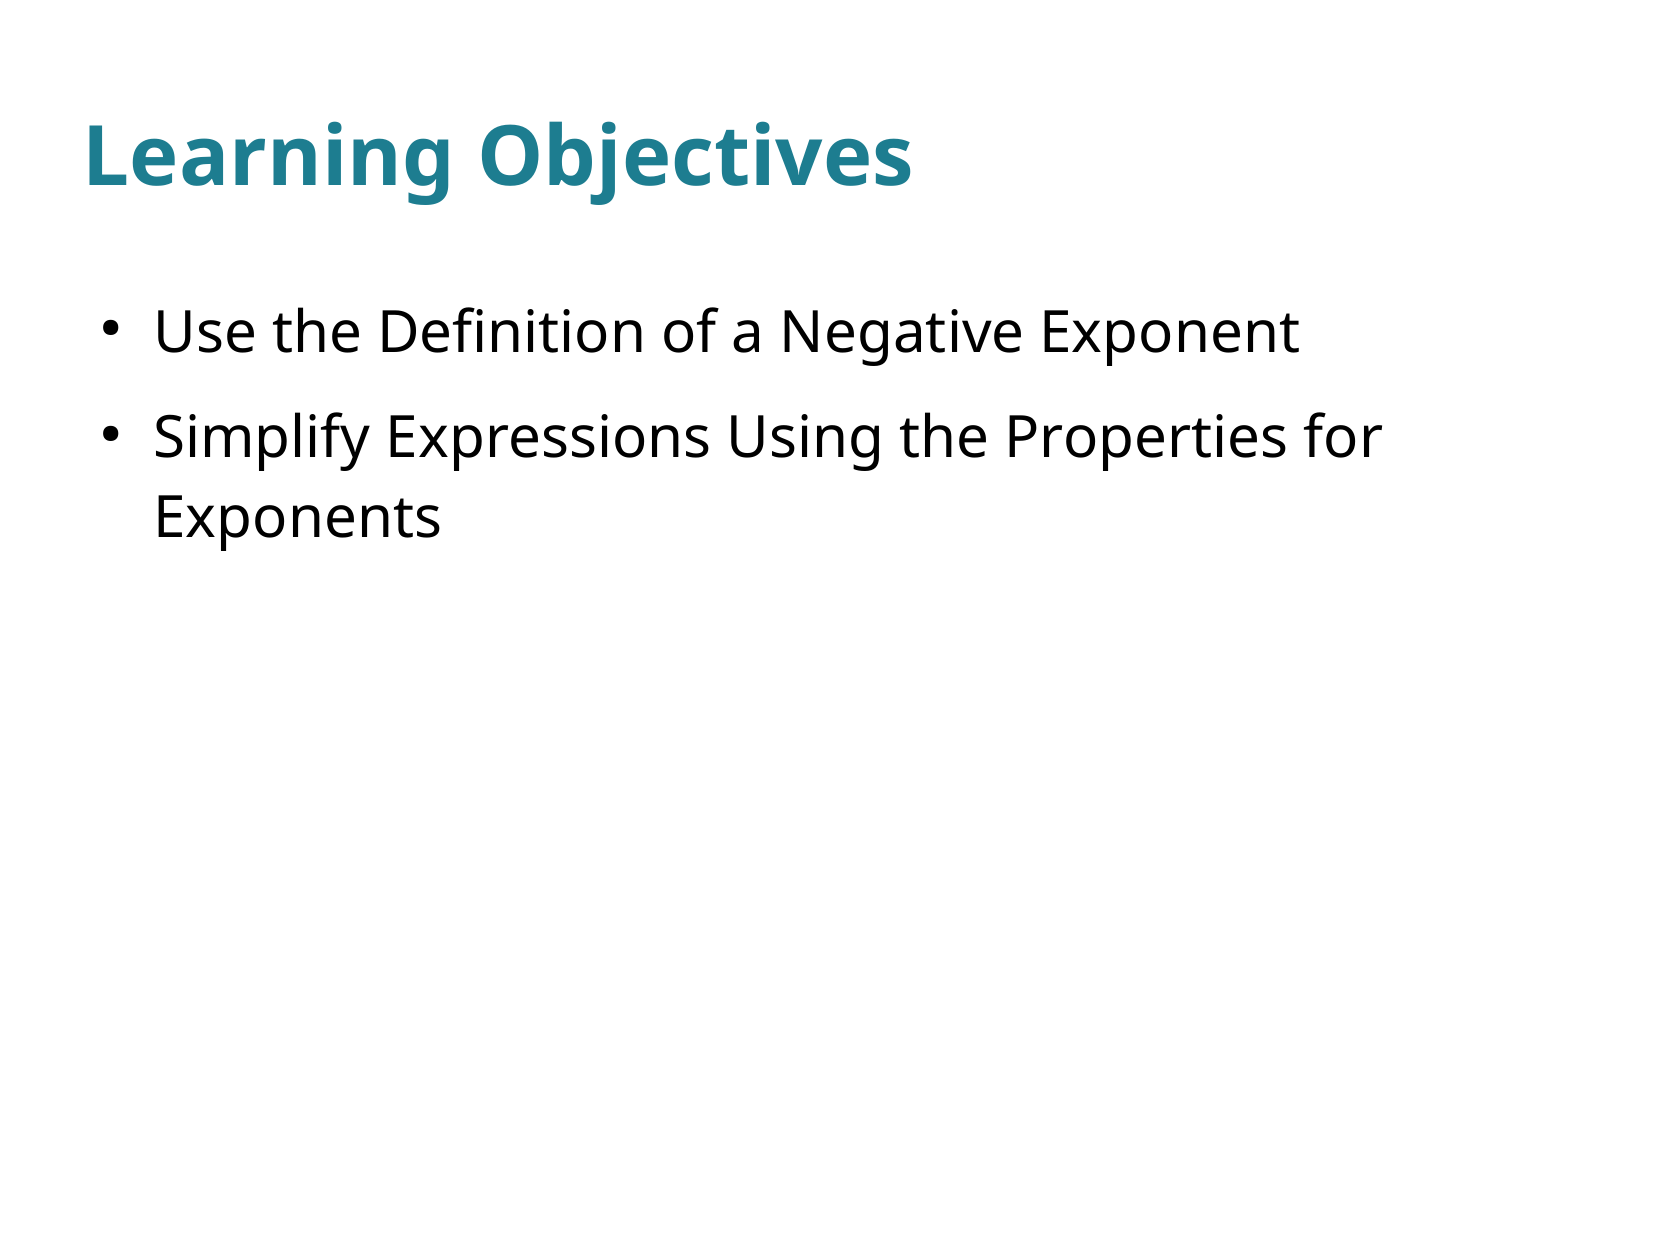

# Learning Objectives
Use the Definition of a Negative Exponent
Simplify Expressions Using the Properties for Exponents